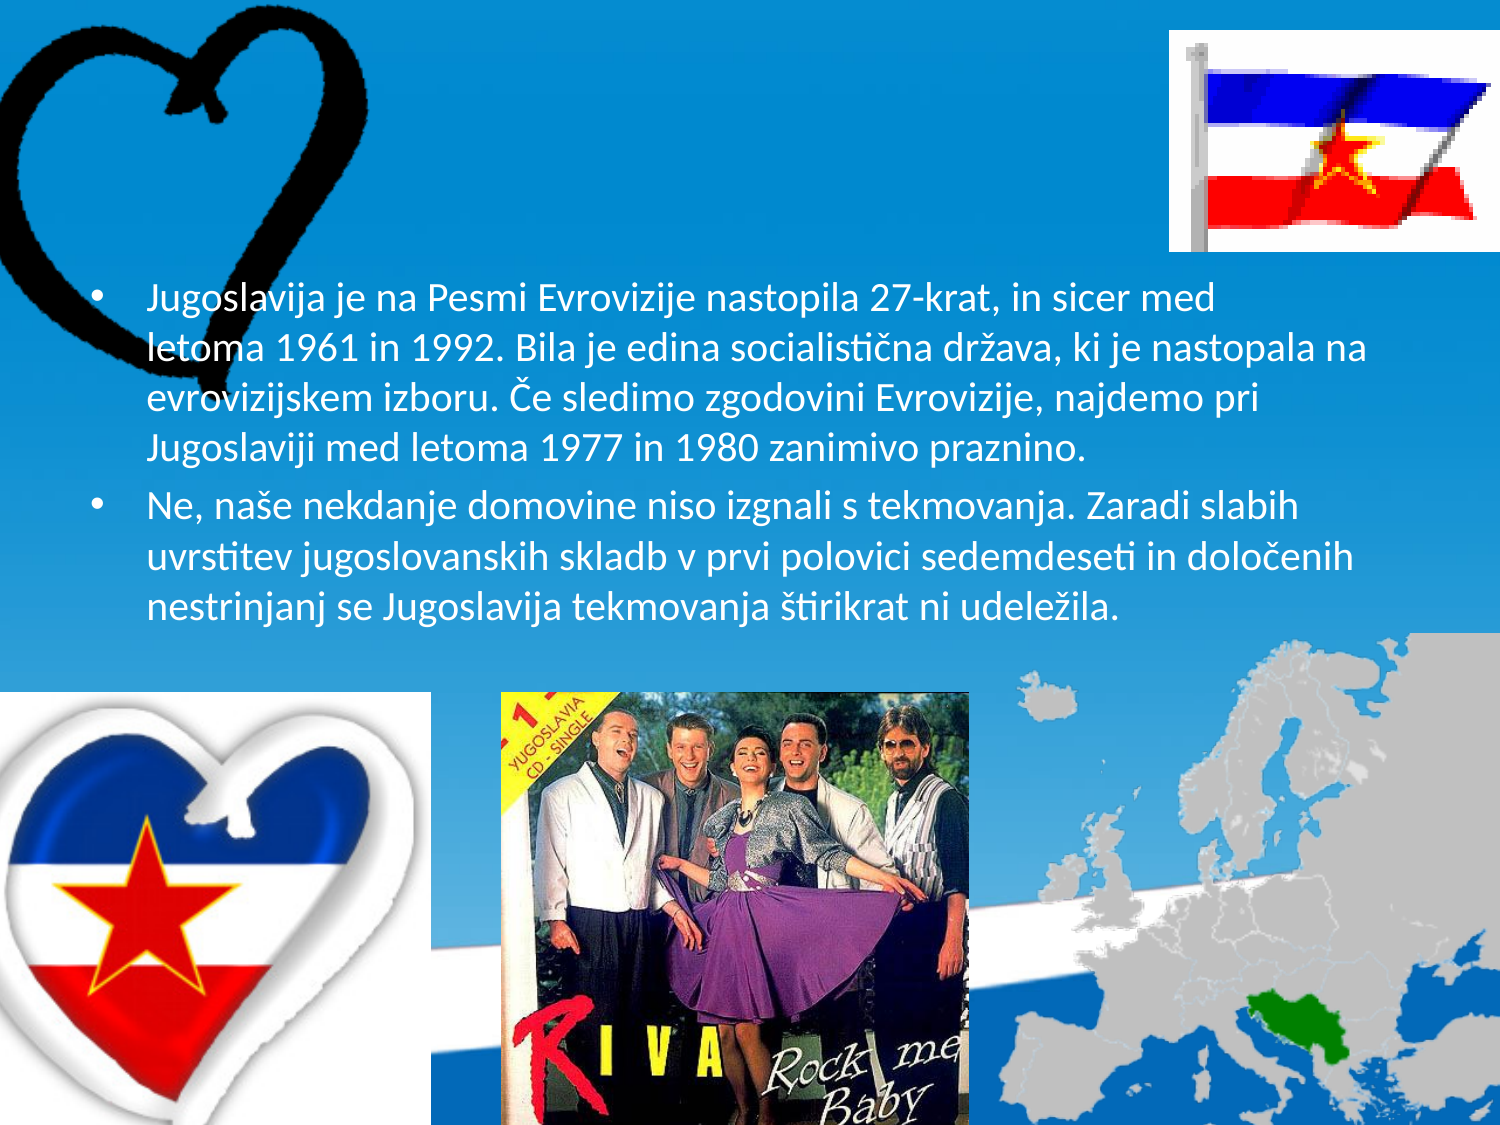

#
Jugoslavija je na Pesmi Evrovizije nastopila 27-krat, in sicer med letoma 1961 in 1992. Bila je edina socialistična država, ki je nastopala na evrovizijskem izboru. Če sledimo zgodovini Evrovizije, najdemo pri Jugoslaviji med letoma 1977 in 1980 zanimivo praznino.
Ne, naše nekdanje domovine niso izgnali s tekmovanja. Zaradi slabih uvrstitev jugoslovanskih skladb v prvi polovici sedemdeseti in določenih nestrinjanj se Jugoslavija tekmovanja štirikrat ni udeležila.